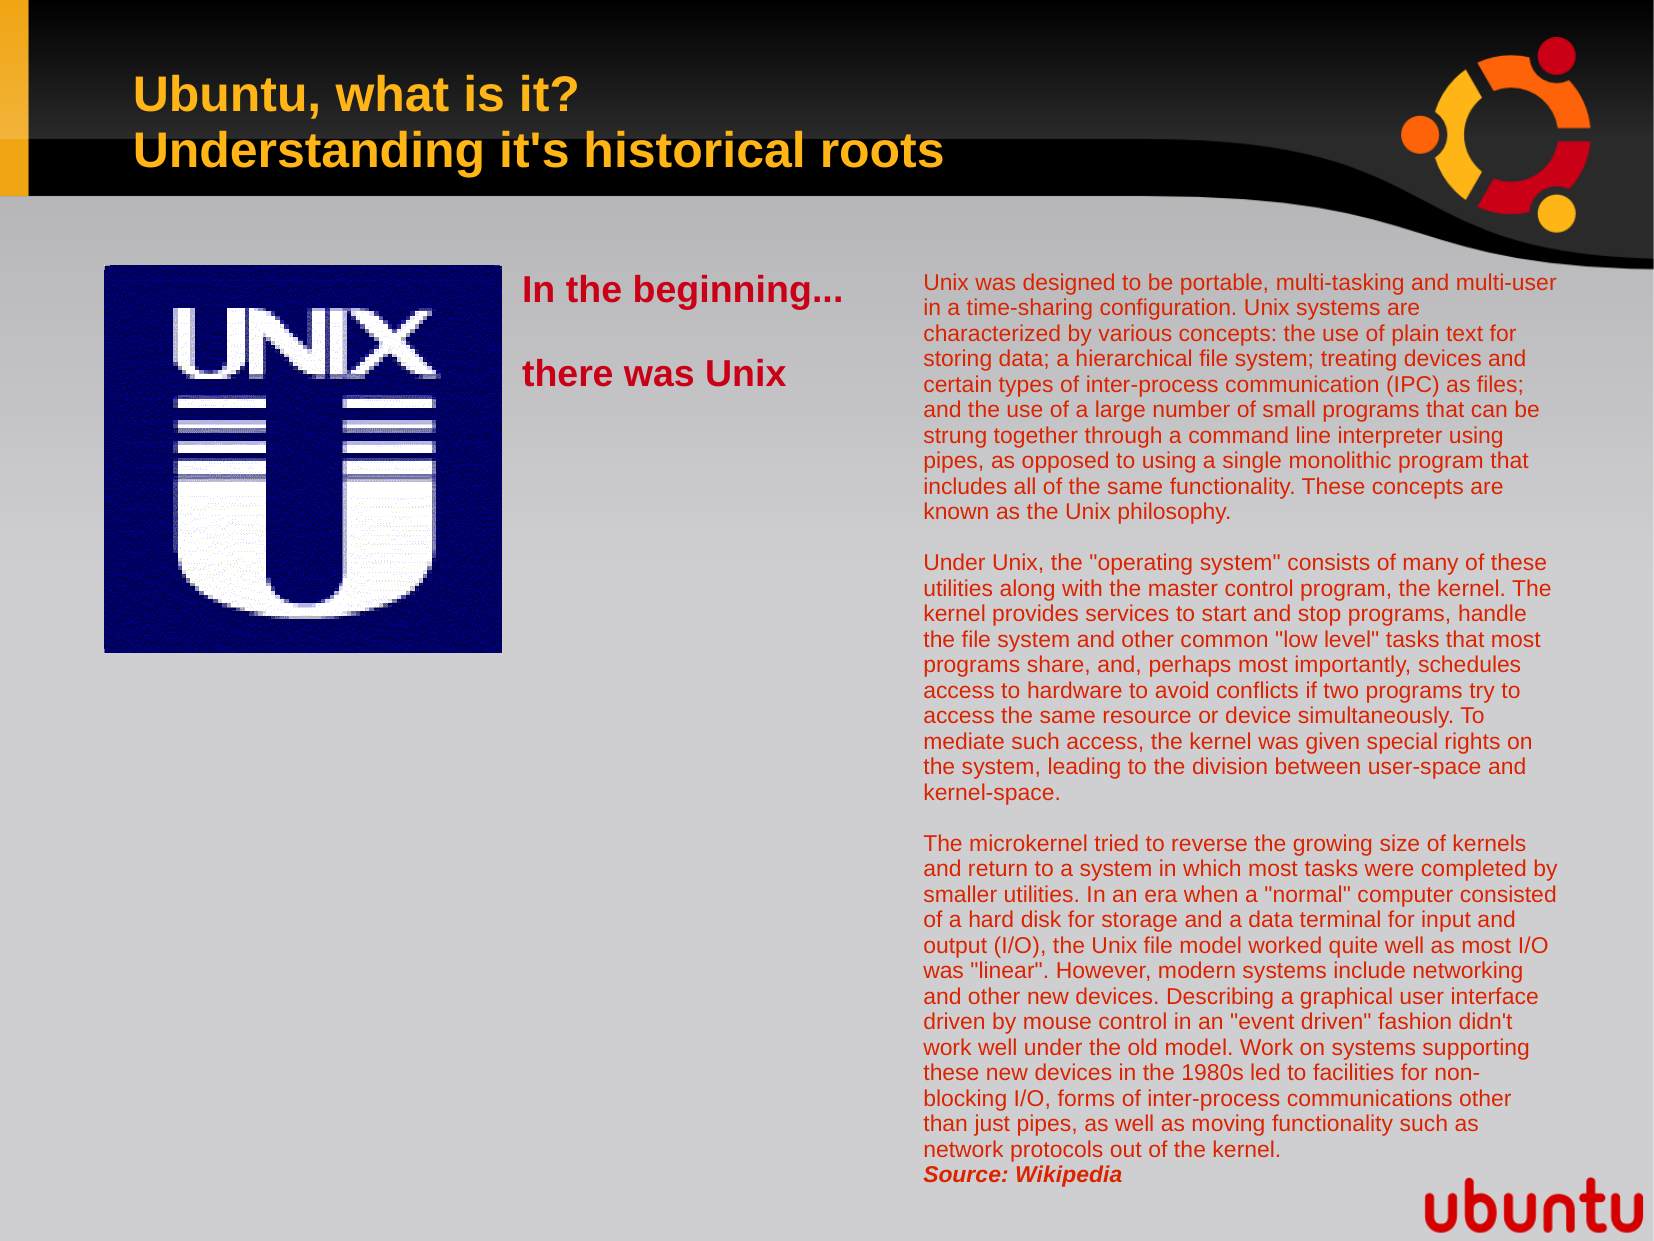

Ubuntu, what is it?
Understanding it's historical roots
In the beginning...
there was Unix
Unix was designed to be portable, multi-tasking and multi-user in a time-sharing configuration. Unix systems are characterized by various concepts: the use of plain text for storing data; a hierarchical file system; treating devices and certain types of inter-process communication (IPC) as files; and the use of a large number of small programs that can be strung together through a command line interpreter using pipes, as opposed to using a single monolithic program that includes all of the same functionality. These concepts are known as the Unix philosophy.
Under Unix, the "operating system" consists of many of these utilities along with the master control program, the kernel. The kernel provides services to start and stop programs, handle the file system and other common "low level" tasks that most programs share, and, perhaps most importantly, schedules access to hardware to avoid conflicts if two programs try to access the same resource or device simultaneously. To mediate such access, the kernel was given special rights on the system, leading to the division between user-space and kernel-space.
The microkernel tried to reverse the growing size of kernels and return to a system in which most tasks were completed by smaller utilities. In an era when a "normal" computer consisted of a hard disk for storage and a data terminal for input and output (I/O), the Unix file model worked quite well as most I/O was "linear". However, modern systems include networking and other new devices. Describing a graphical user interface driven by mouse control in an "event driven" fashion didn't work well under the old model. Work on systems supporting these new devices in the 1980s led to facilities for non-blocking I/O, forms of inter-process communications other than just pipes, as well as moving functionality such as network protocols out of the kernel.
Source: Wikipedia